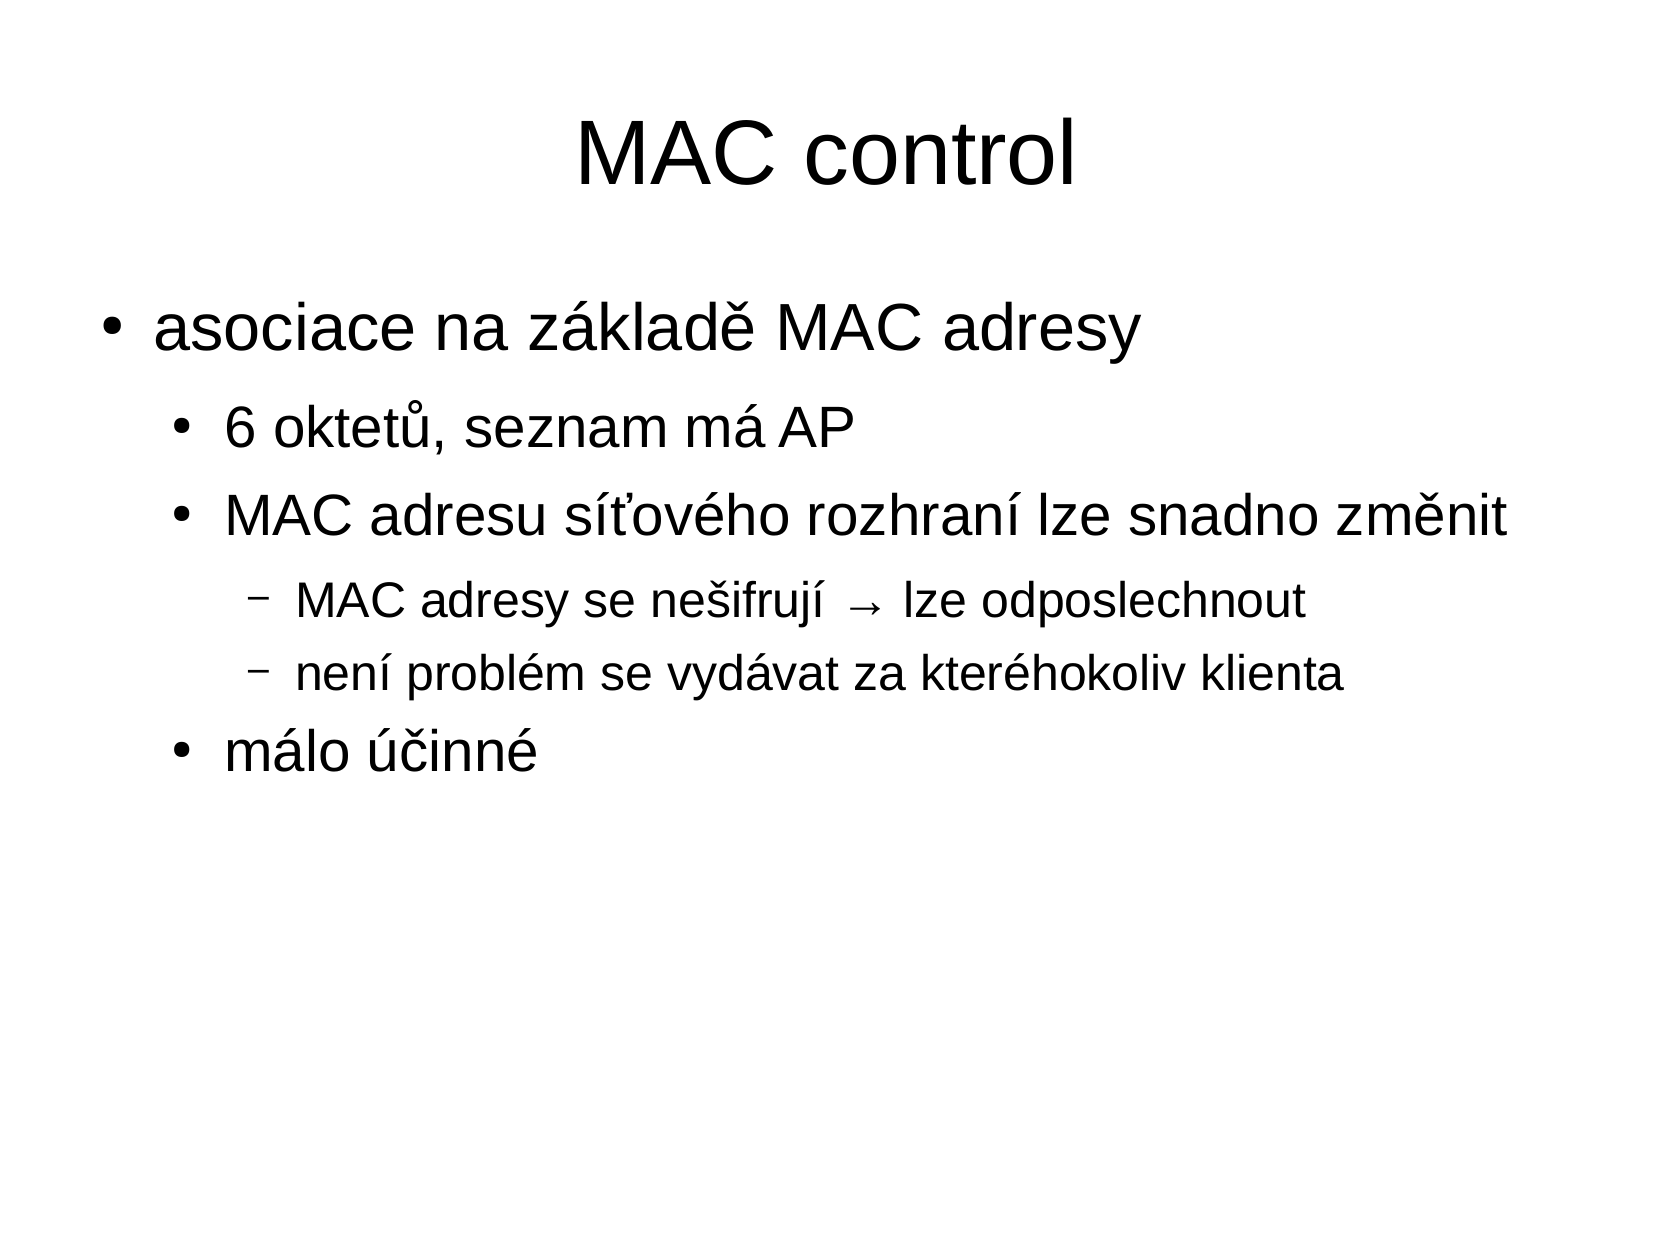

# MAC control
asociace na základě MAC adresy
6 oktetů, seznam má AP
MAC adresu síťového rozhraní lze snadno změnit
MAC adresy se nešifrují → lze odposlechnout
není problém se vydávat za kteréhokoliv klienta
málo účinné